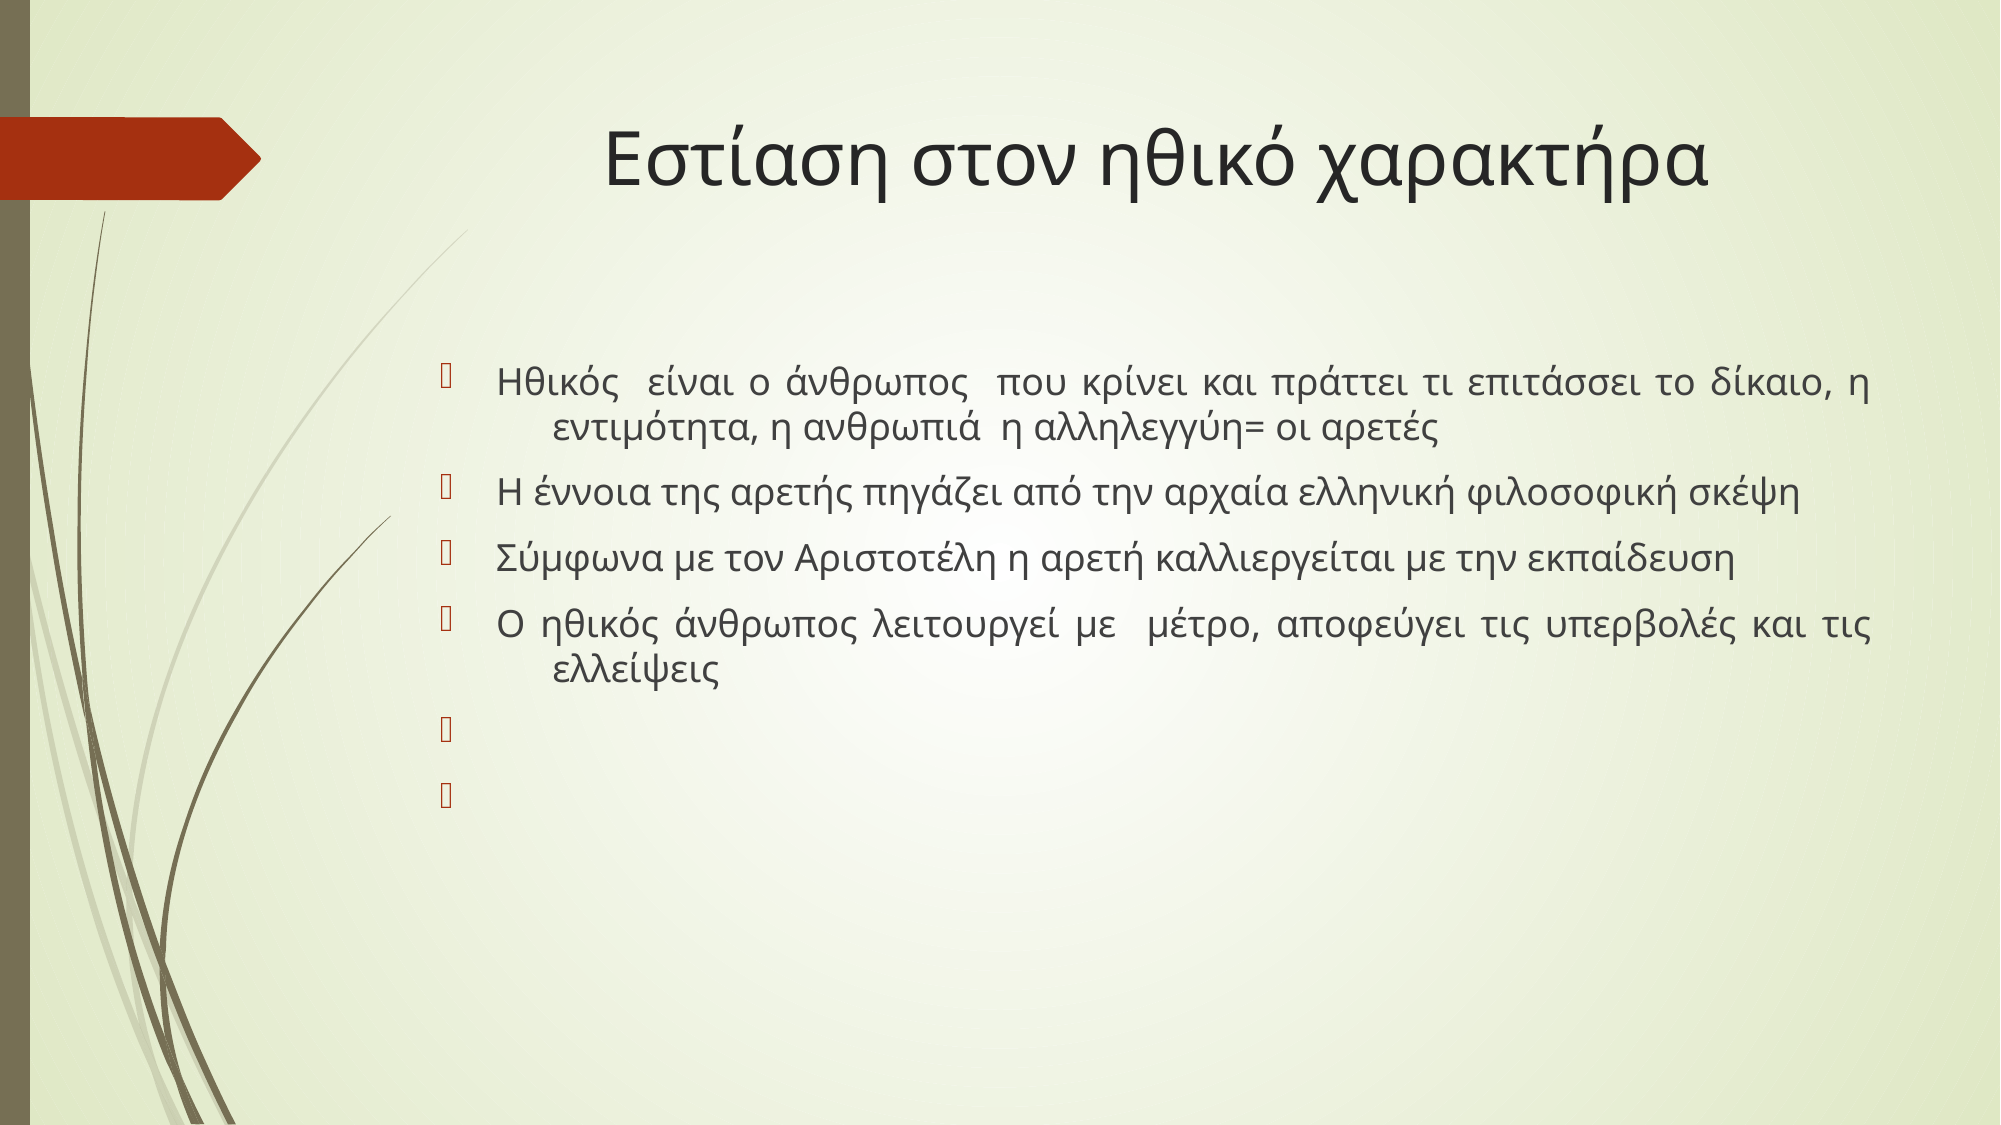

# Εστίαση στον ηθικό χαρακτήρα
Ηθικός είναι ο άνθρωπος που κρίνει και πράττει τι επιτάσσει το δίκαιο, η εντιμότητα, η ανθρωπιά η αλληλεγγύη= οι αρετές
Η έννοια της αρετής πηγάζει από την αρχαία ελληνική φιλοσοφική σκέψη
Σύμφωνα με τον Αριστοτέλη η αρετή καλλιεργείται με την εκπαίδευση
Ο ηθικός άνθρωπος λειτουργεί με μέτρο, αποφεύγει τις υπερβολές και τις ελλείψεις